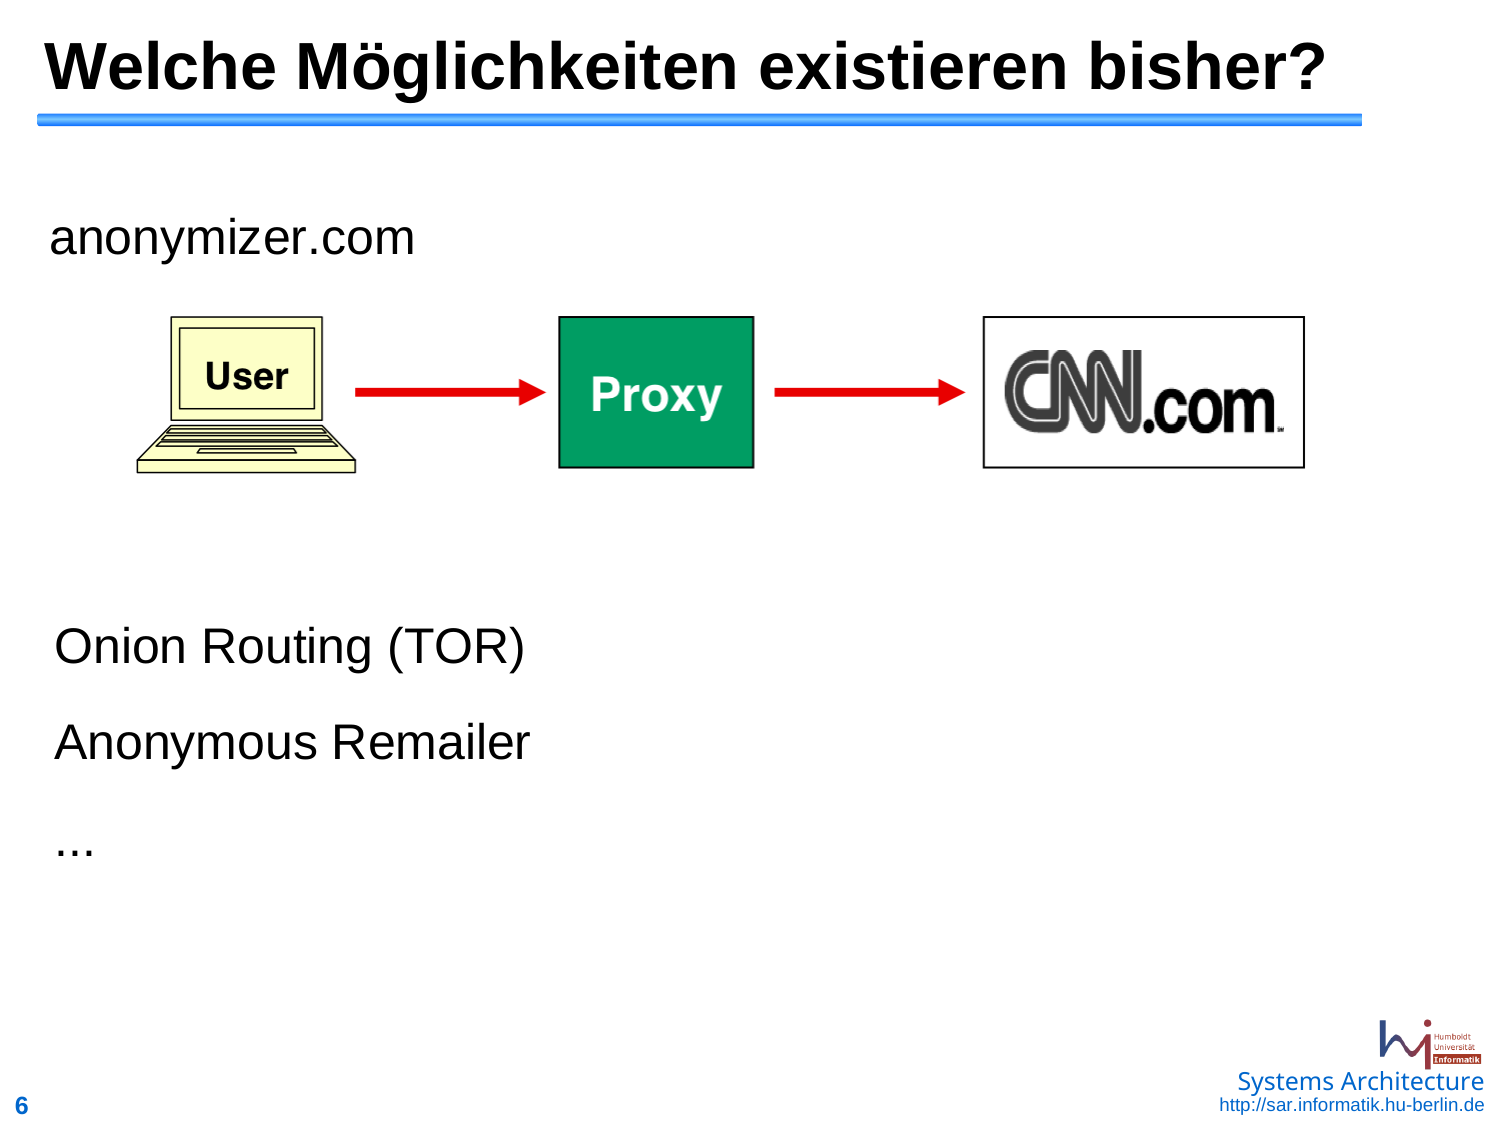

# Welche Möglichkeiten existieren bisher?
anonymizer.com
Onion Routing (TOR)
Anonymous Remailer
...